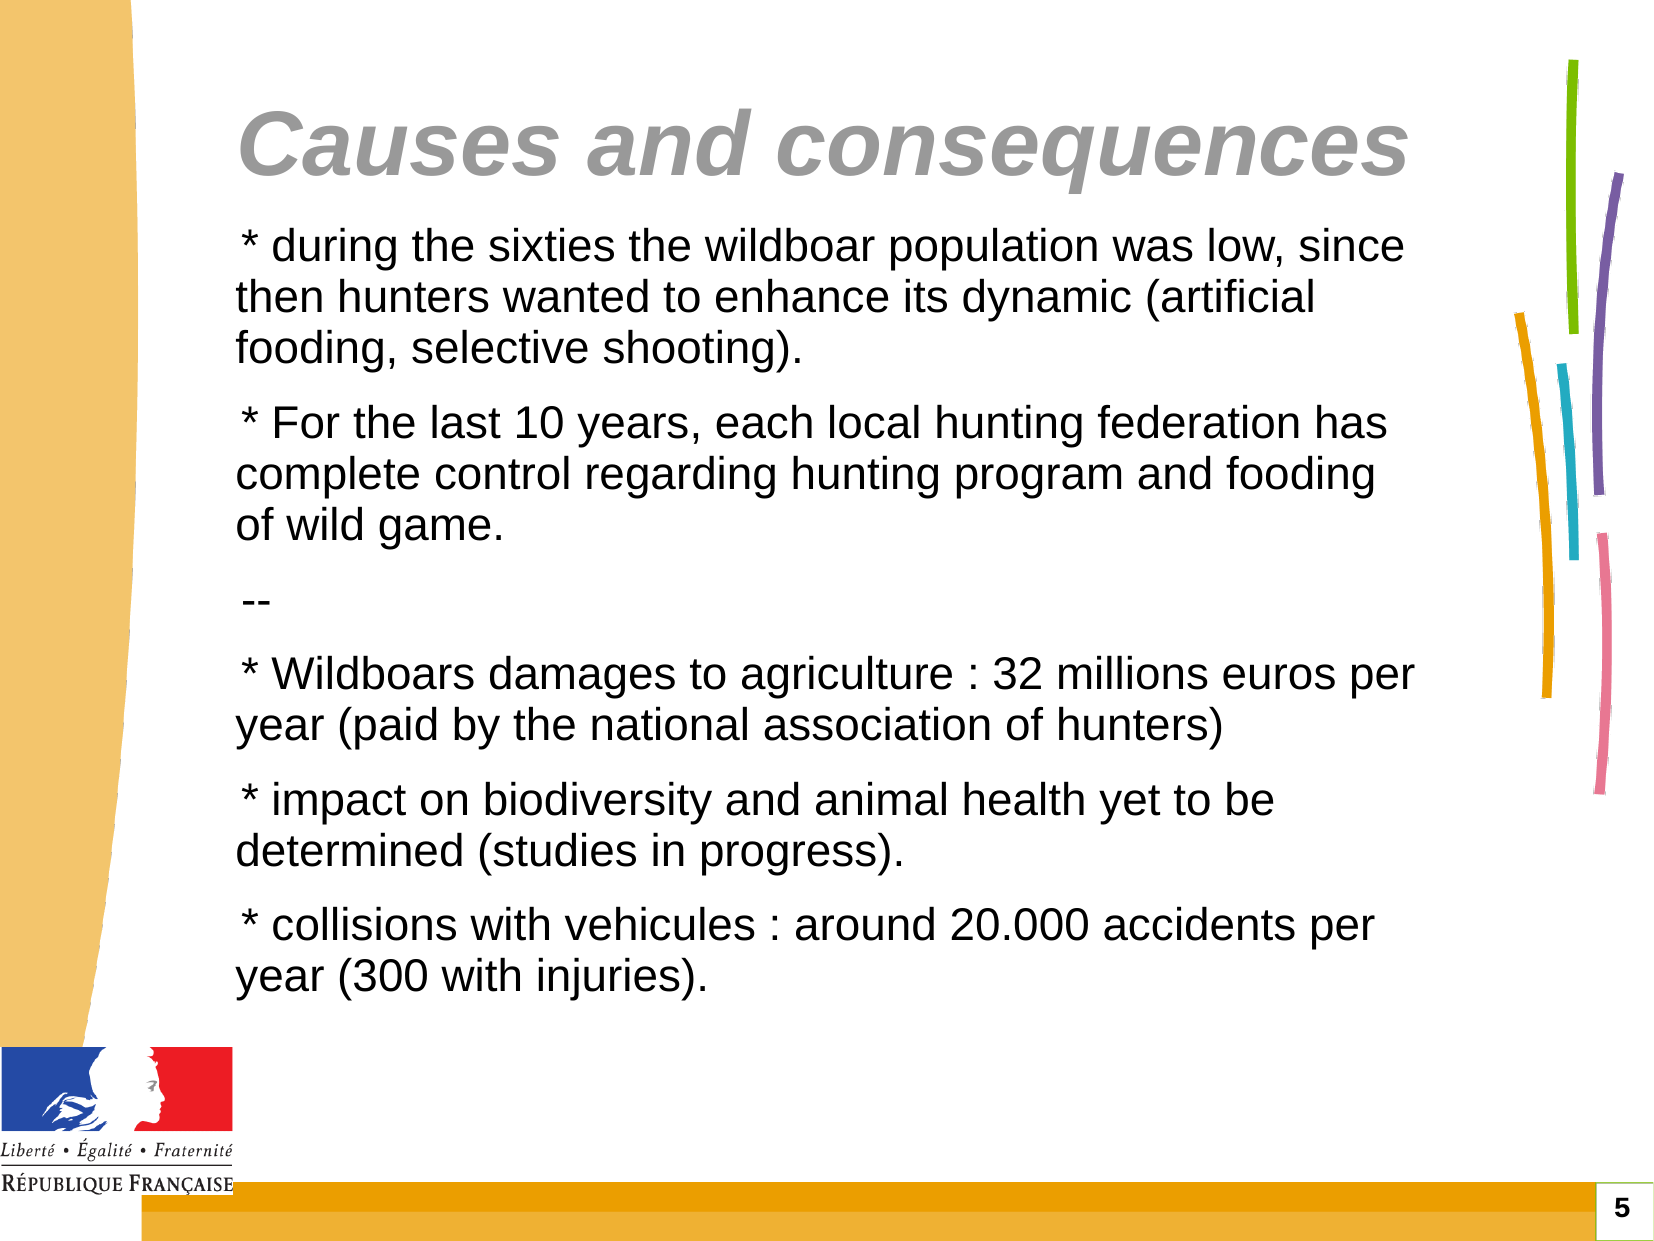

# Causes and consequences
* during the sixties the wildboar population was low, since then hunters wanted to enhance its dynamic (artificial fooding, selective shooting).
* For the last 10 years, each local hunting federation has complete control regarding hunting program and fooding of wild game.
--
* Wildboars damages to agriculture : 32 millions euros per year (paid by the national association of hunters)
* impact on biodiversity and animal health yet to be determined (studies in progress).
* collisions with vehicules : around 20.000 accidents per year (300 with injuries).
5